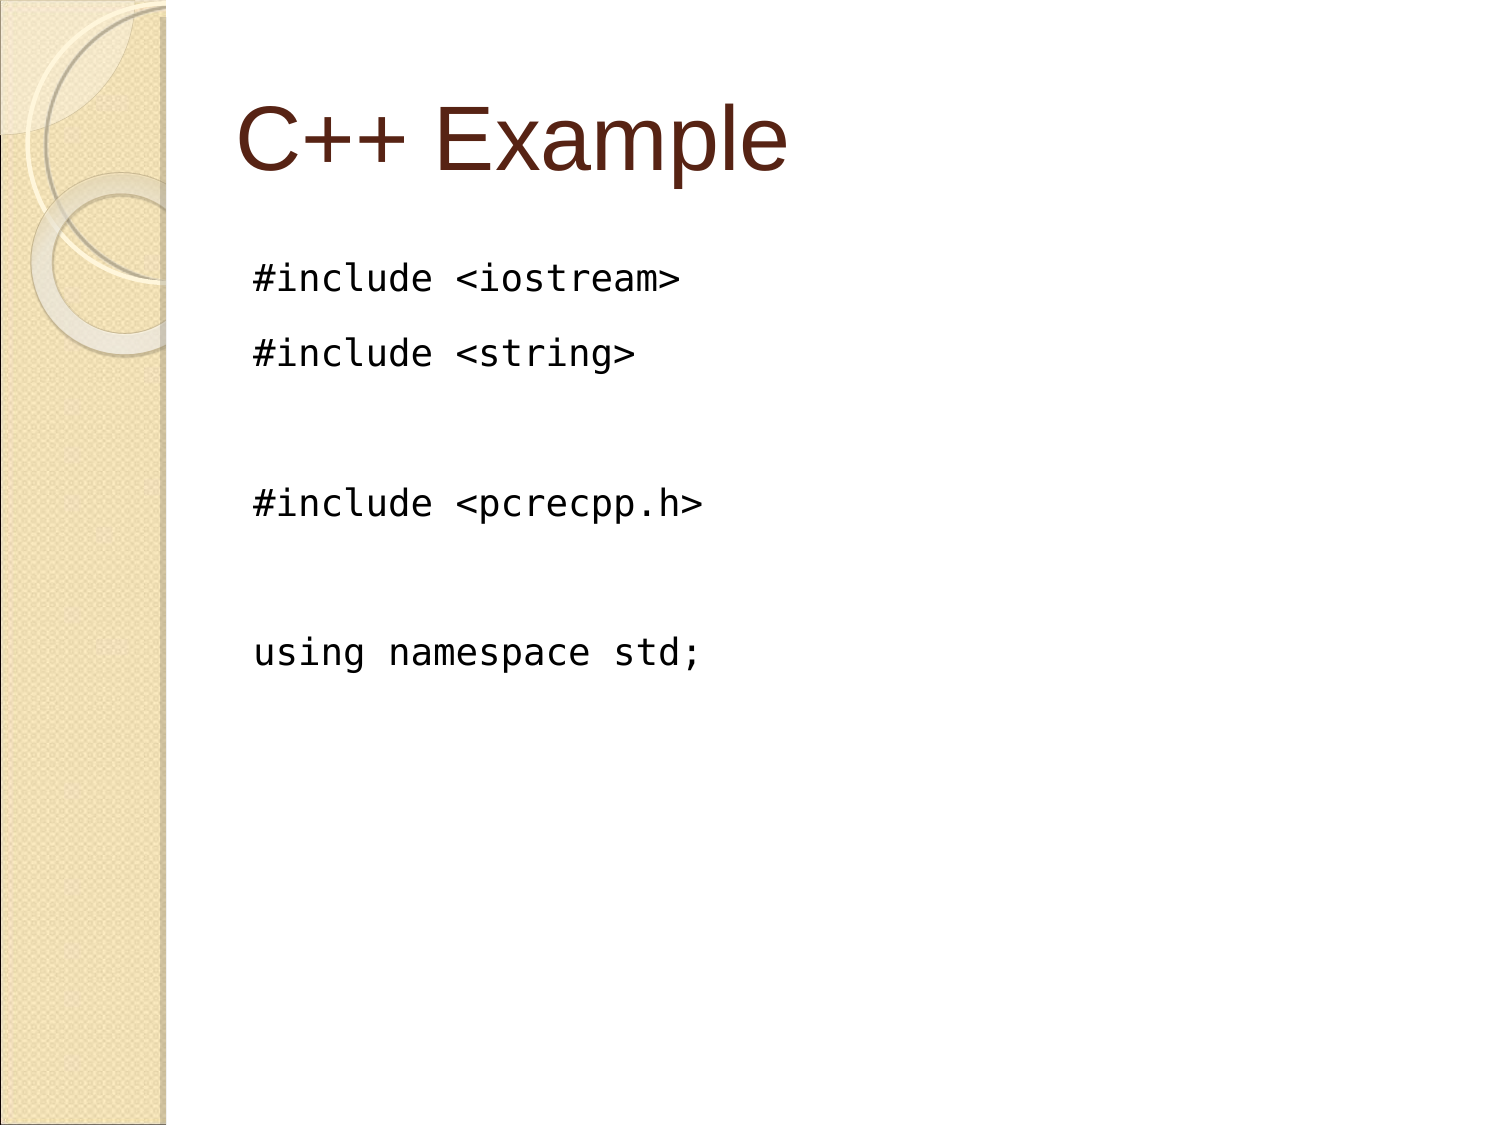

# C++ Example
#include <iostream>
#include <string>
#include <pcrecpp.h>
using namespace std;